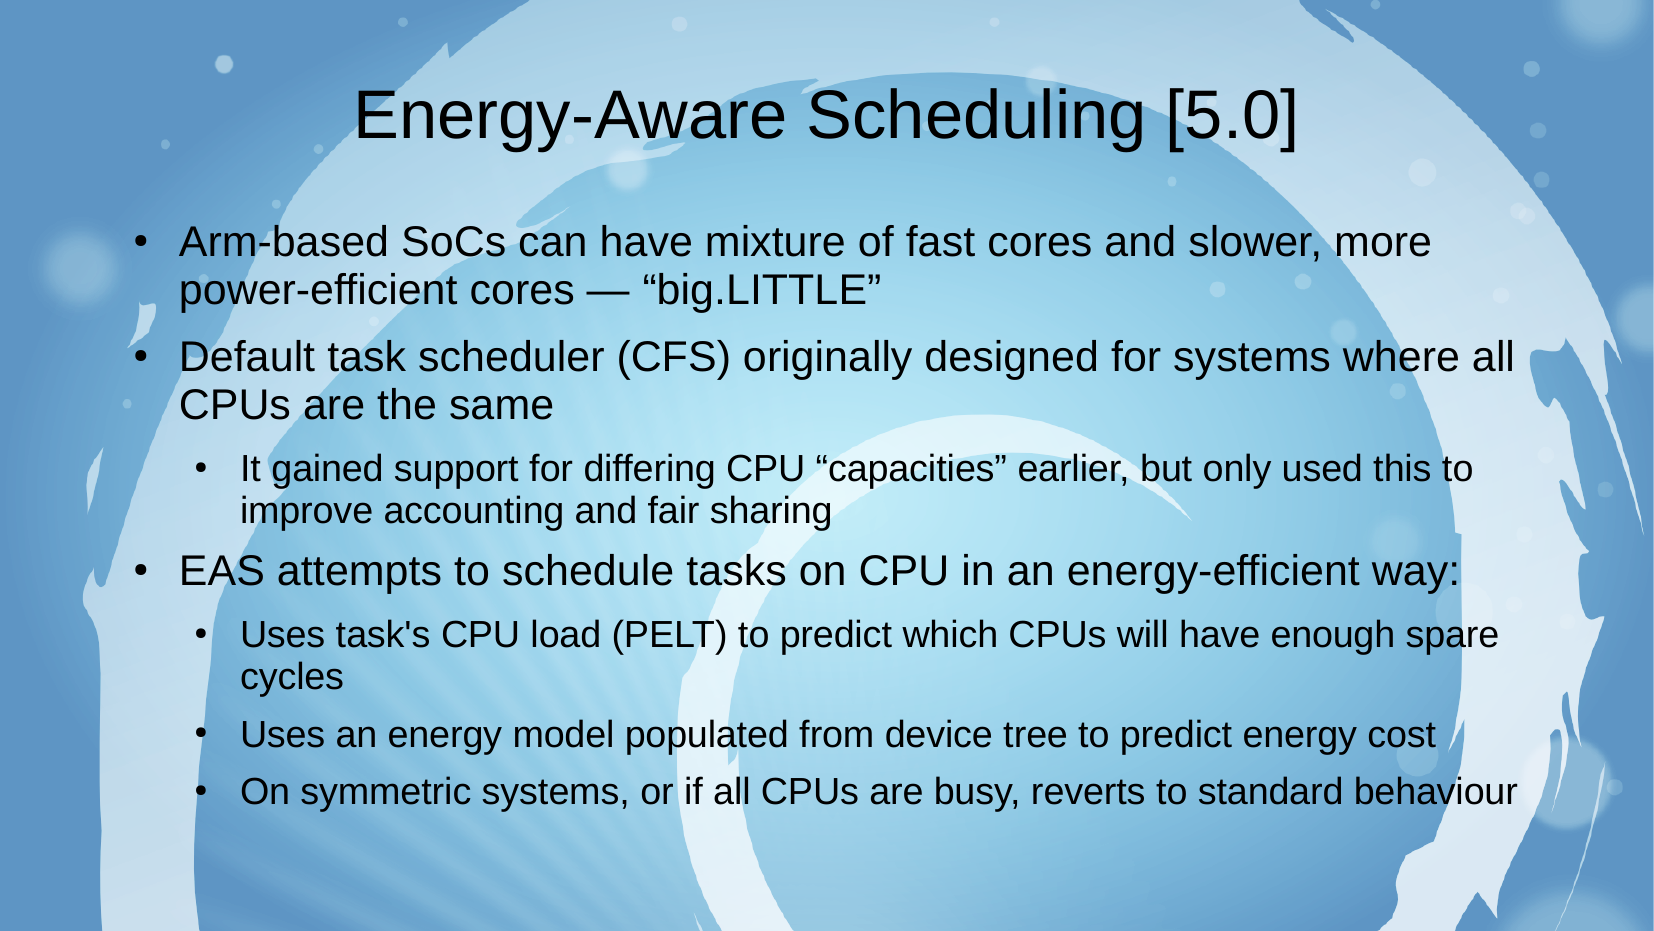

# Energy-Aware Scheduling [5.0]
Arm-based SoCs can have mixture of fast cores and slower, more power-efficient cores — “big.LITTLE”
Default task scheduler (CFS) originally designed for systems where all CPUs are the same
It gained support for differing CPU “capacities” earlier, but only used this to improve accounting and fair sharing
EAS attempts to schedule tasks on CPU in an energy-efficient way:
Uses task's CPU load (PELT) to predict which CPUs will have enough spare cycles
Uses an energy model populated from device tree to predict energy cost
On symmetric systems, or if all CPUs are busy, reverts to standard behaviour